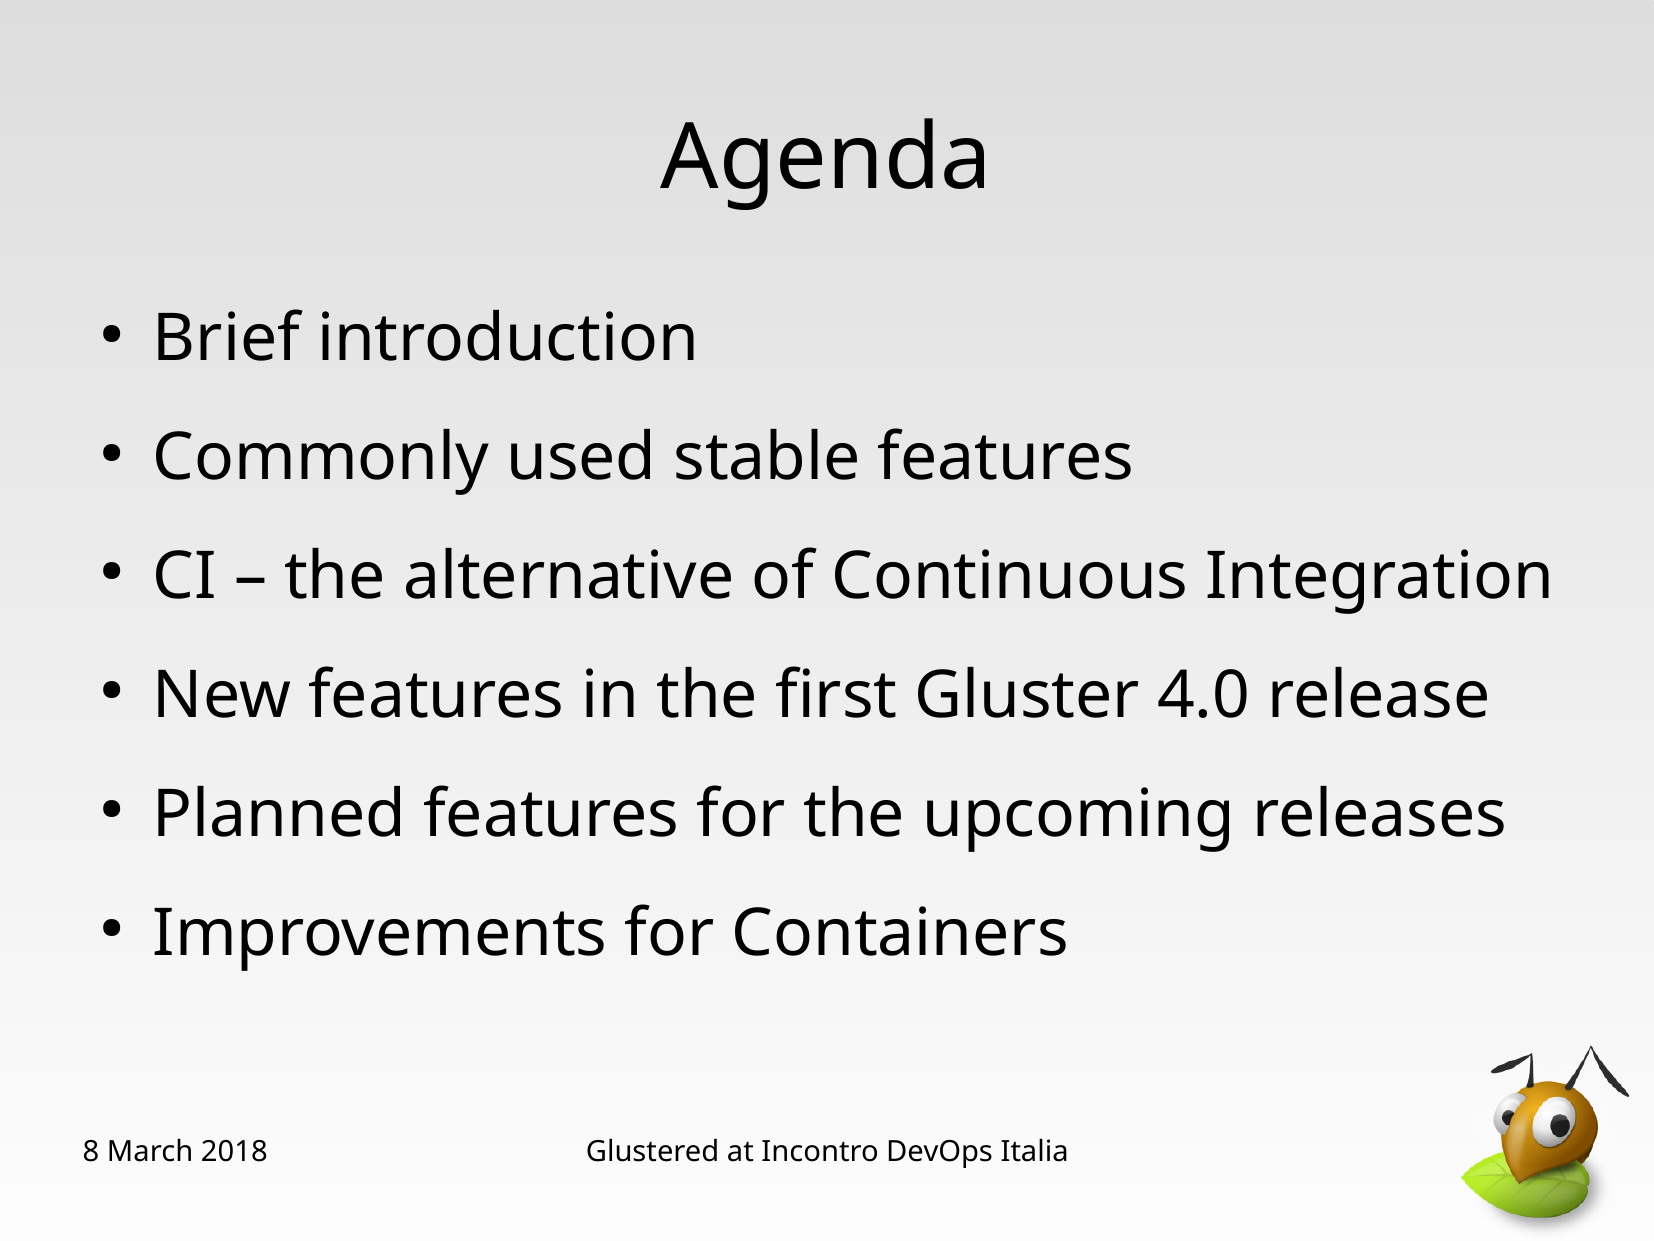

# Agenda
Brief introduction
Commonly used stable features
CI – the alternative of Continuous Integration
New features in the first Gluster 4.0 release
Planned features for the upcoming releases
Improvements for Containers
8 March 2018
Glustered at Incontro DevOps Italia